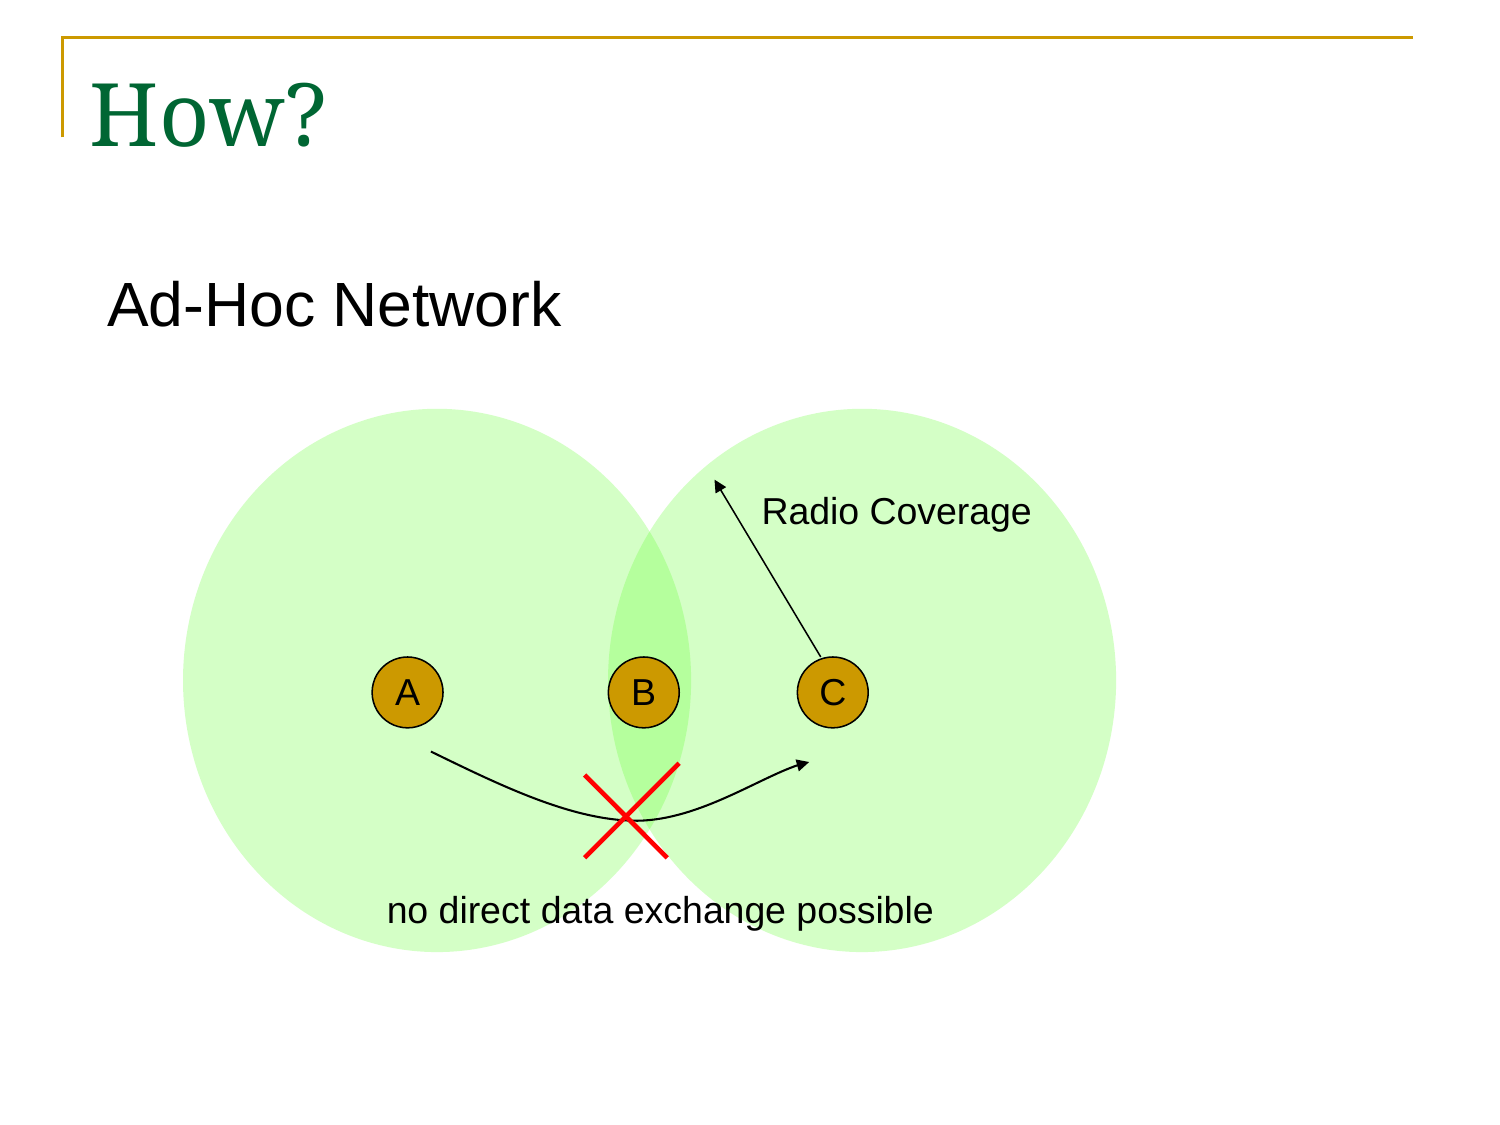

# How?
 Ad-Hoc Network
Radio Coverage
A
B
C
no direct data exchange possible